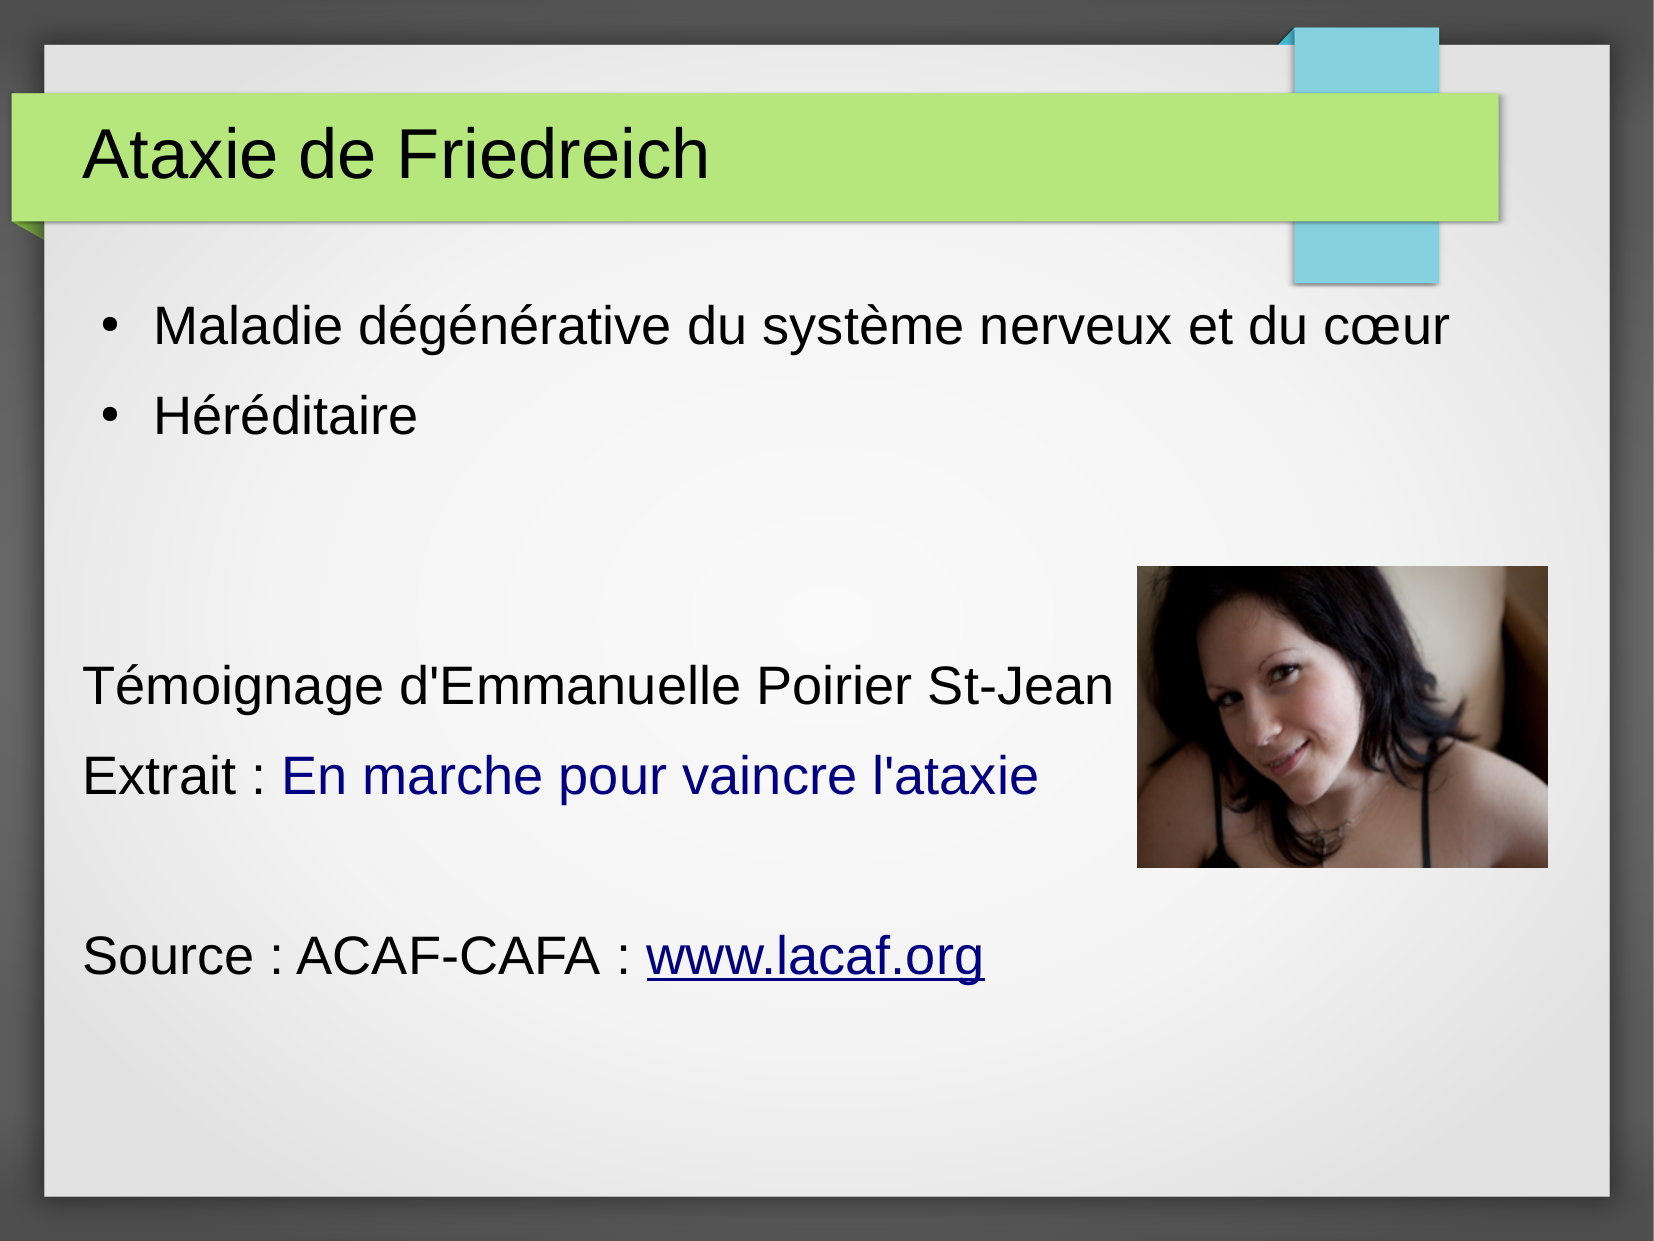

# Ataxie de Friedreich
Maladie dégénérative du système nerveux et du cœur
Héréditaire
Témoignage d'Emmanuelle Poirier St-Jean
Extrait : En marche pour vaincre l'ataxie
Source : ACAF-CAFA : www.lacaf.org